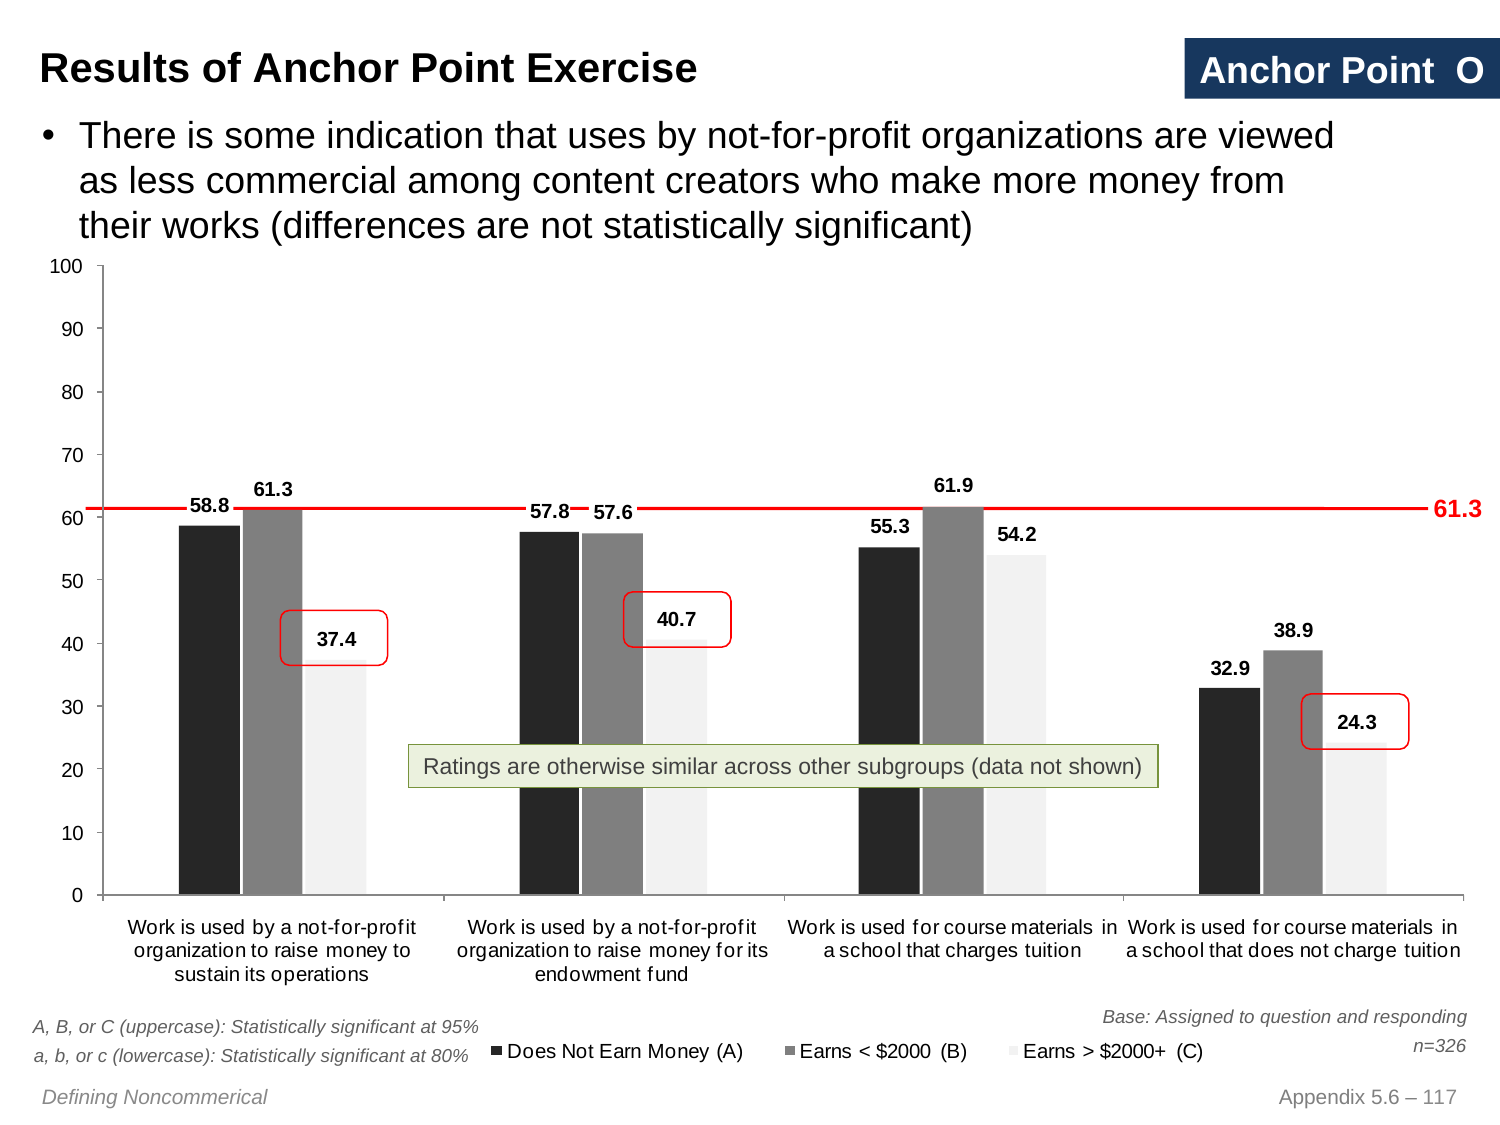

Results of Anchor Point Exercise
Anchor Point O
There is some indication that uses by not-for-profit organizations are viewed as less commercial among content creators who make more money from their works (differences are not statistically significant)
61.3
Ratings are otherwise similar across other subgroups (data not shown)
Base: Assigned to question and responding
n=326
A, B, or C (uppercase): Statistically significant at 95%
a, b, or c (lowercase): Statistically significant at 80%
Defining Noncommerical
Appendix 5.6 –